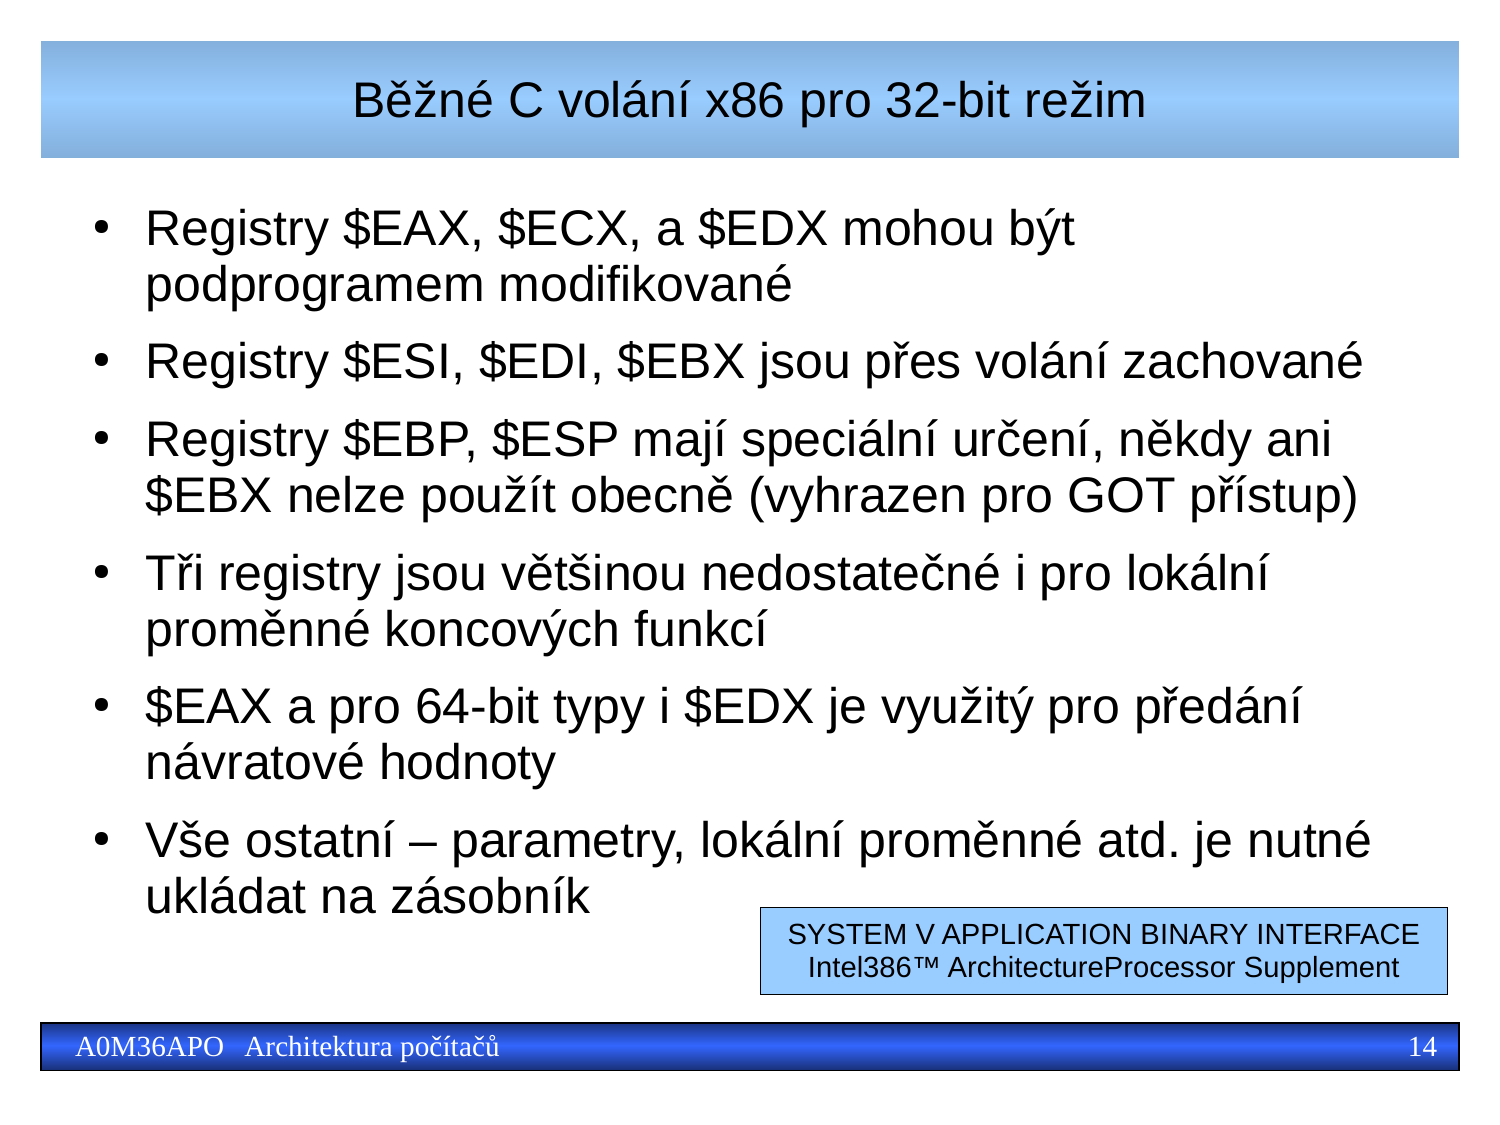

# Běžné C volání x86 pro 32-bit režim
Registry $EAX, $ECX, a $EDX mohou být podprogramem modifikované
Registry $ESI, $EDI, $EBX jsou přes volání zachované
Registry $EBP, $ESP mají speciální určení, někdy ani $EBX nelze použít obecně (vyhrazen pro GOT přístup)
Tři registry jsou většinou nedostatečné i pro lokální proměnné koncových funkcí
$EAX a pro 64-bit typy i $EDX je využitý pro předání návratové hodnoty
Vše ostatní – parametry, lokální proměnné atd. je nutné ukládat na zásobník
SYSTEM V APPLICATION BINARY INTERFACE
Intel386™ ArchitectureProcessor Supplement
A0M36APO Architektura počítačů
14